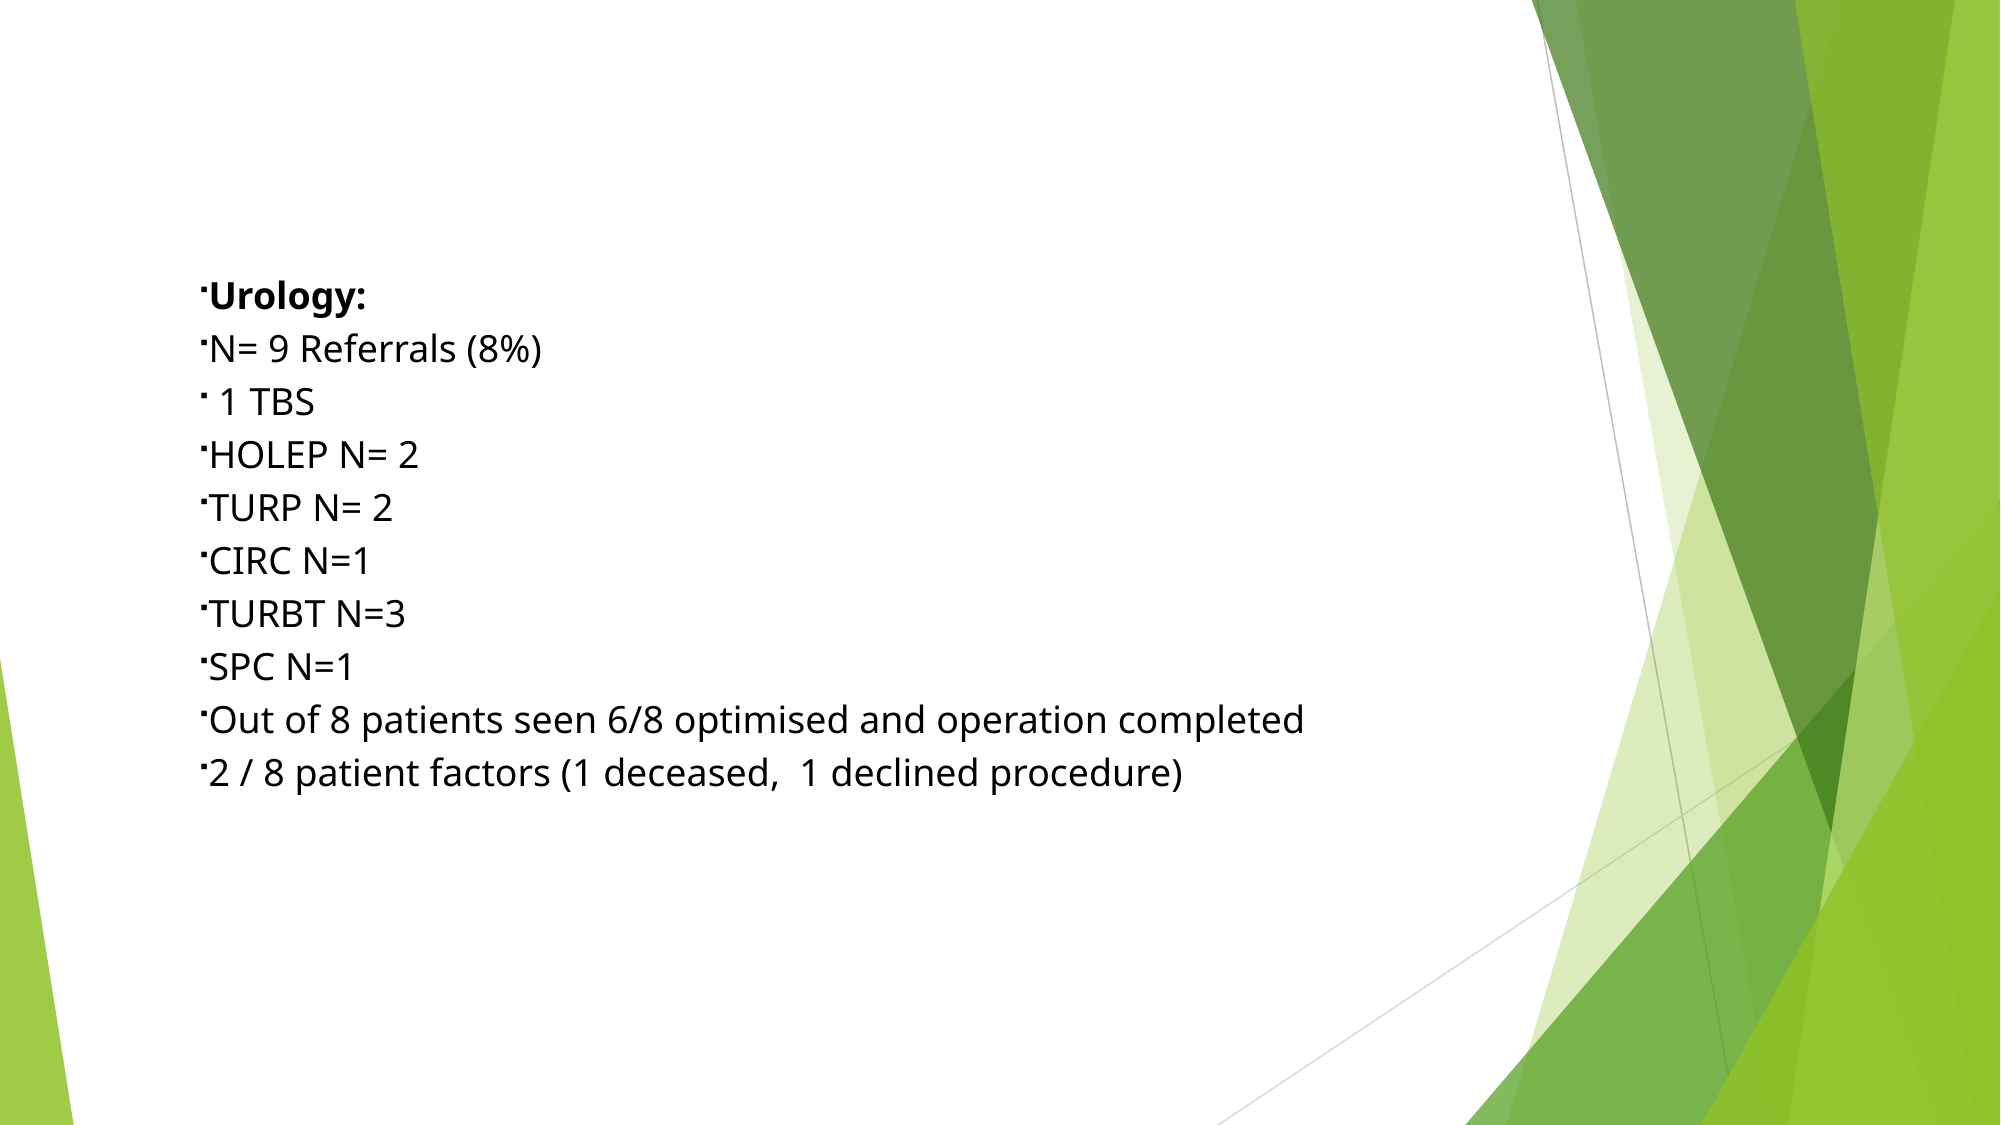

Urology:
N= 9 Referrals (8%)
 1 TBS
HOLEP N= 2
TURP N= 2
CIRC N=1
TURBT N=3
SPC N=1
Out of 8 patients seen 6/8 optimised and operation completed
2 / 8 patient factors (1 deceased, 1 declined procedure)